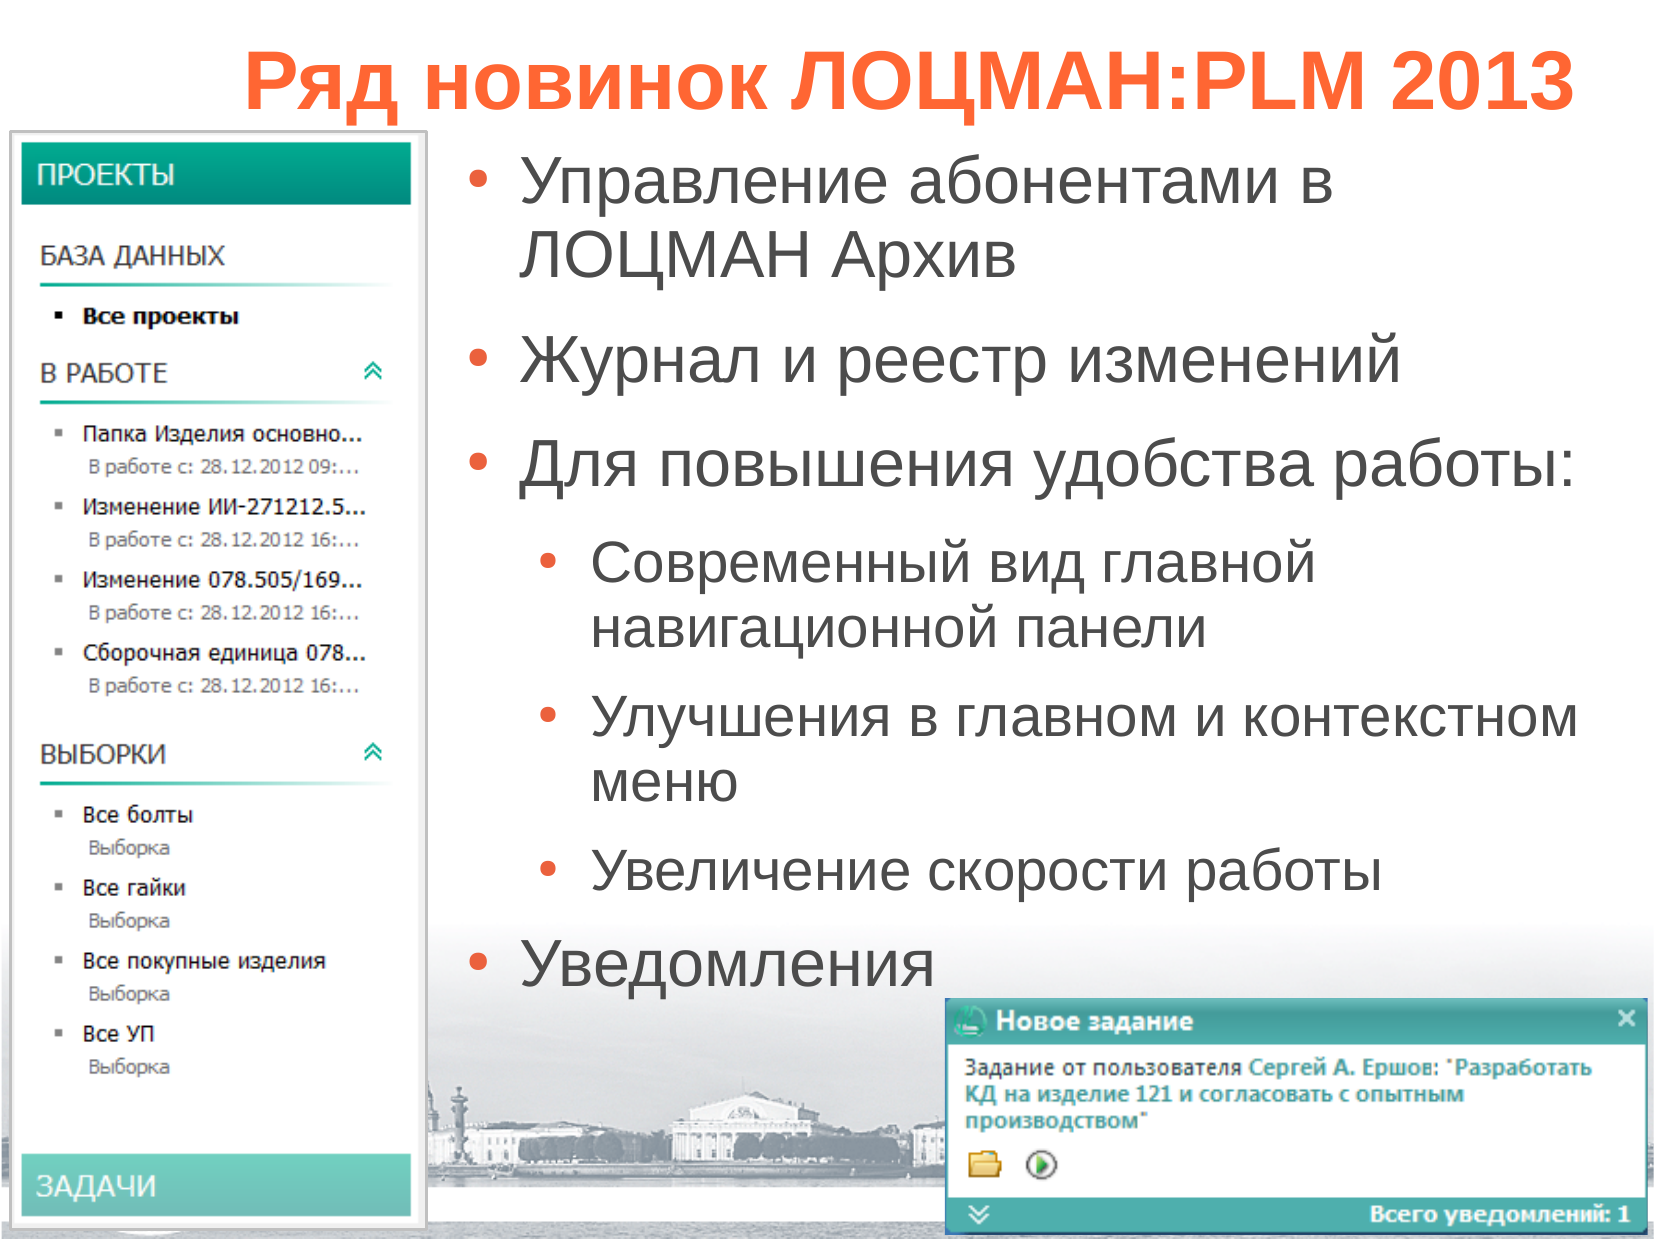

# Ряд новинок ЛОЦМАН:PLM 2013
Управление абонентами в ЛОЦМАН Архив
Журнал и реестр изменений
Для повышения удобства работы:
Современный вид главной навигационной панели
Улучшения в главном и контекстном меню
Увеличение скорости работы
Уведомления